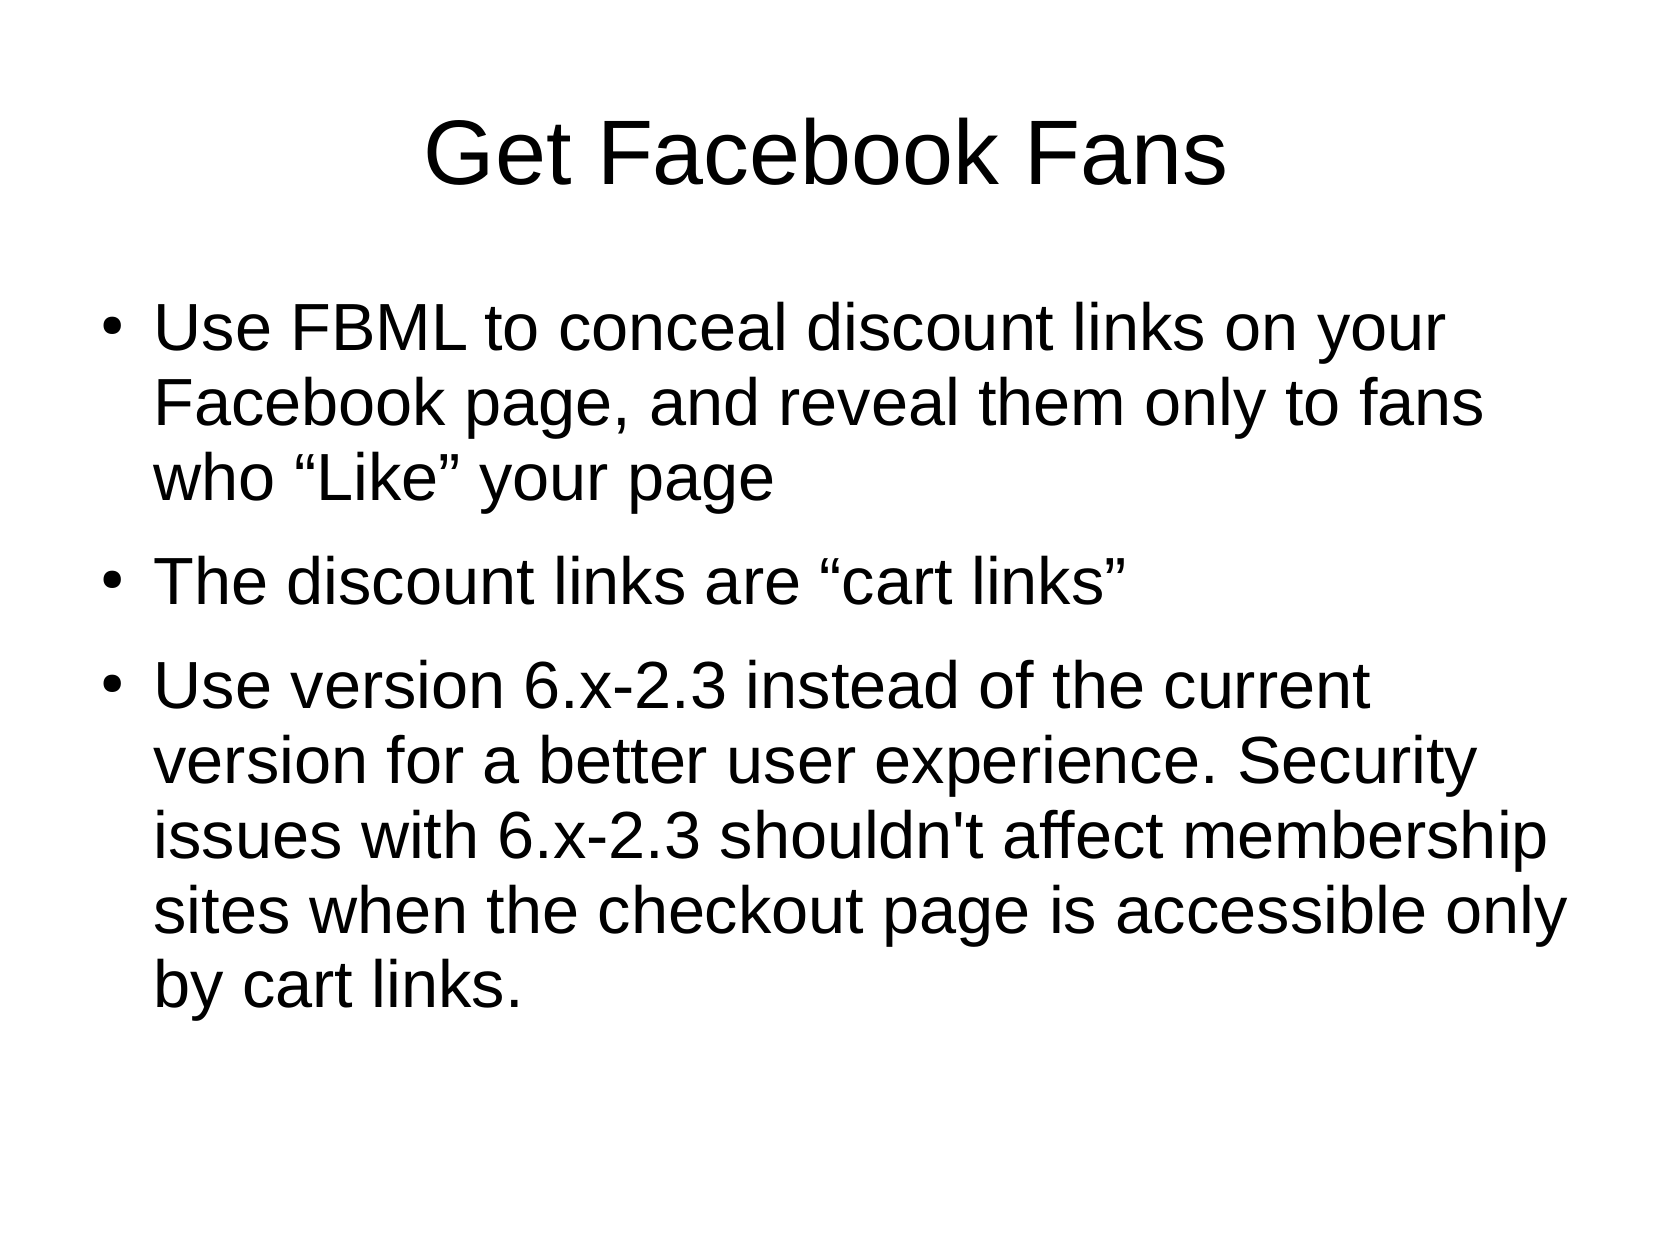

# Get Facebook Fans
Use FBML to conceal discount links on your Facebook page, and reveal them only to fans who “Like” your page
The discount links are “cart links”
Use version 6.x-2.3 instead of the current version for a better user experience. Security issues with 6.x-2.3 shouldn't affect membership sites when the checkout page is accessible only by cart links.